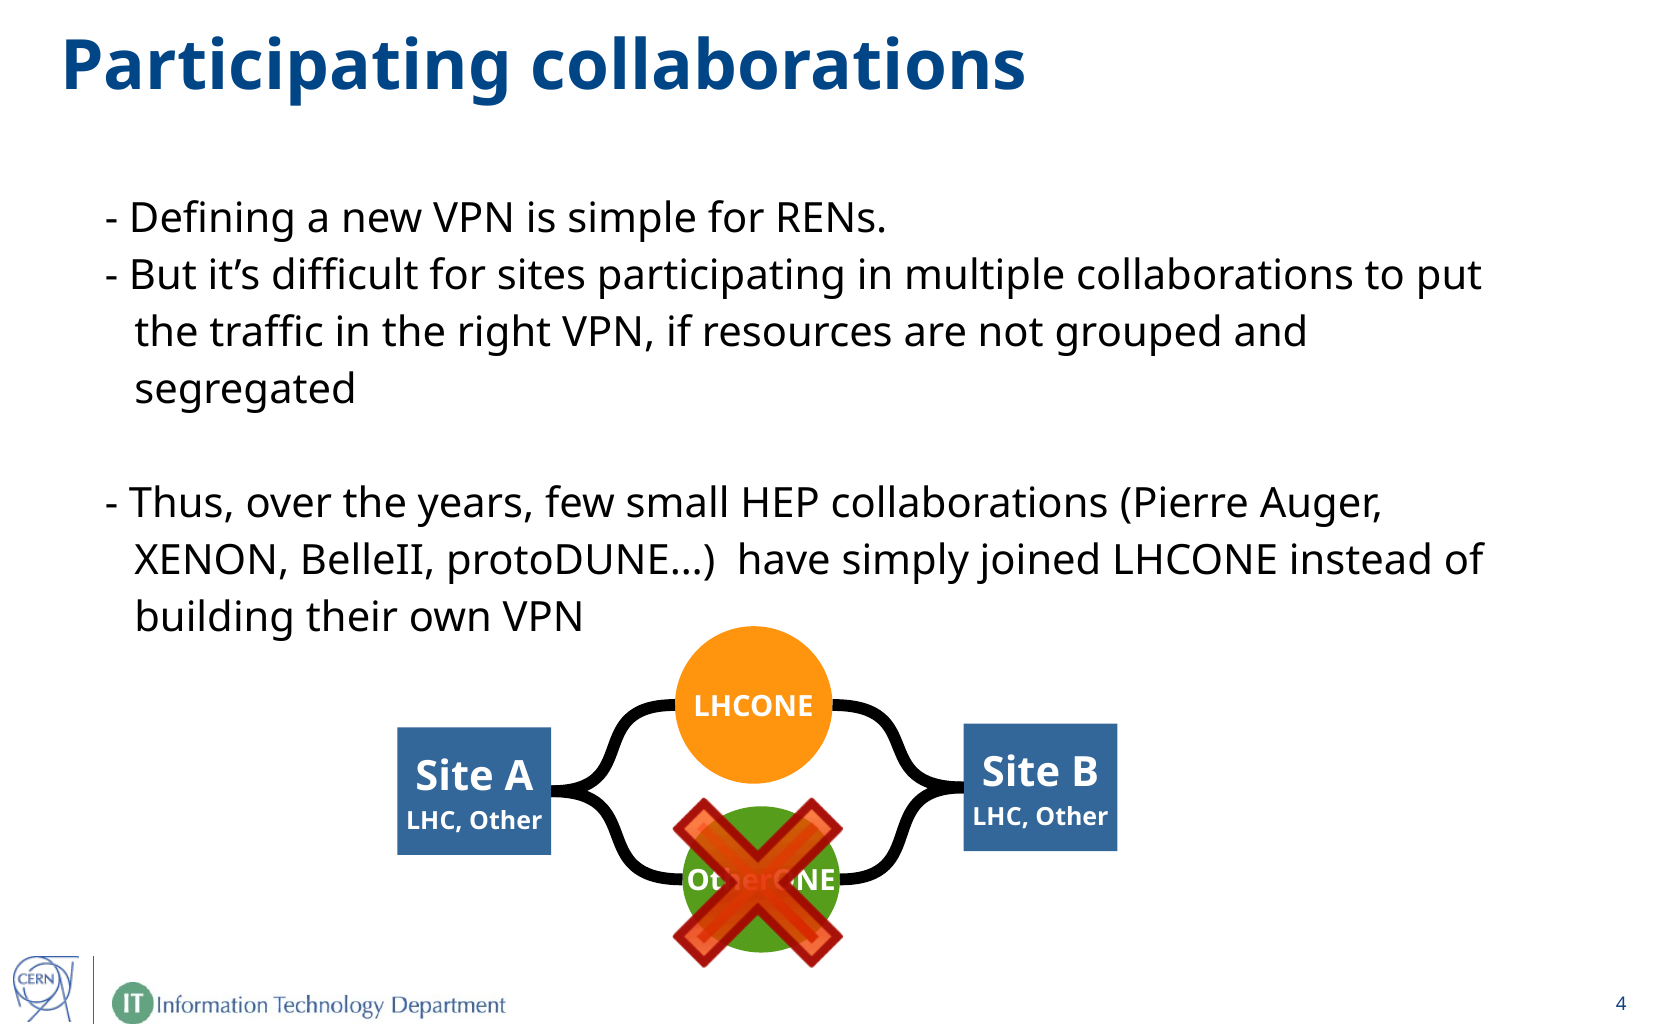

# Participating collaborations
- Defining a new VPN is simple for RENs.
- But it’s difficult for sites participating in multiple collaborations to put the traffic in the right VPN, if resources are not grouped and segregated
- Thus, over the years, few small HEP collaborations (Pierre Auger, XENON, BelleII, protoDUNE…) have simply joined LHCONE instead of building their own VPN
LHCONE
Site B
LHC, Other
Site A
LHC, Other
OtherONE